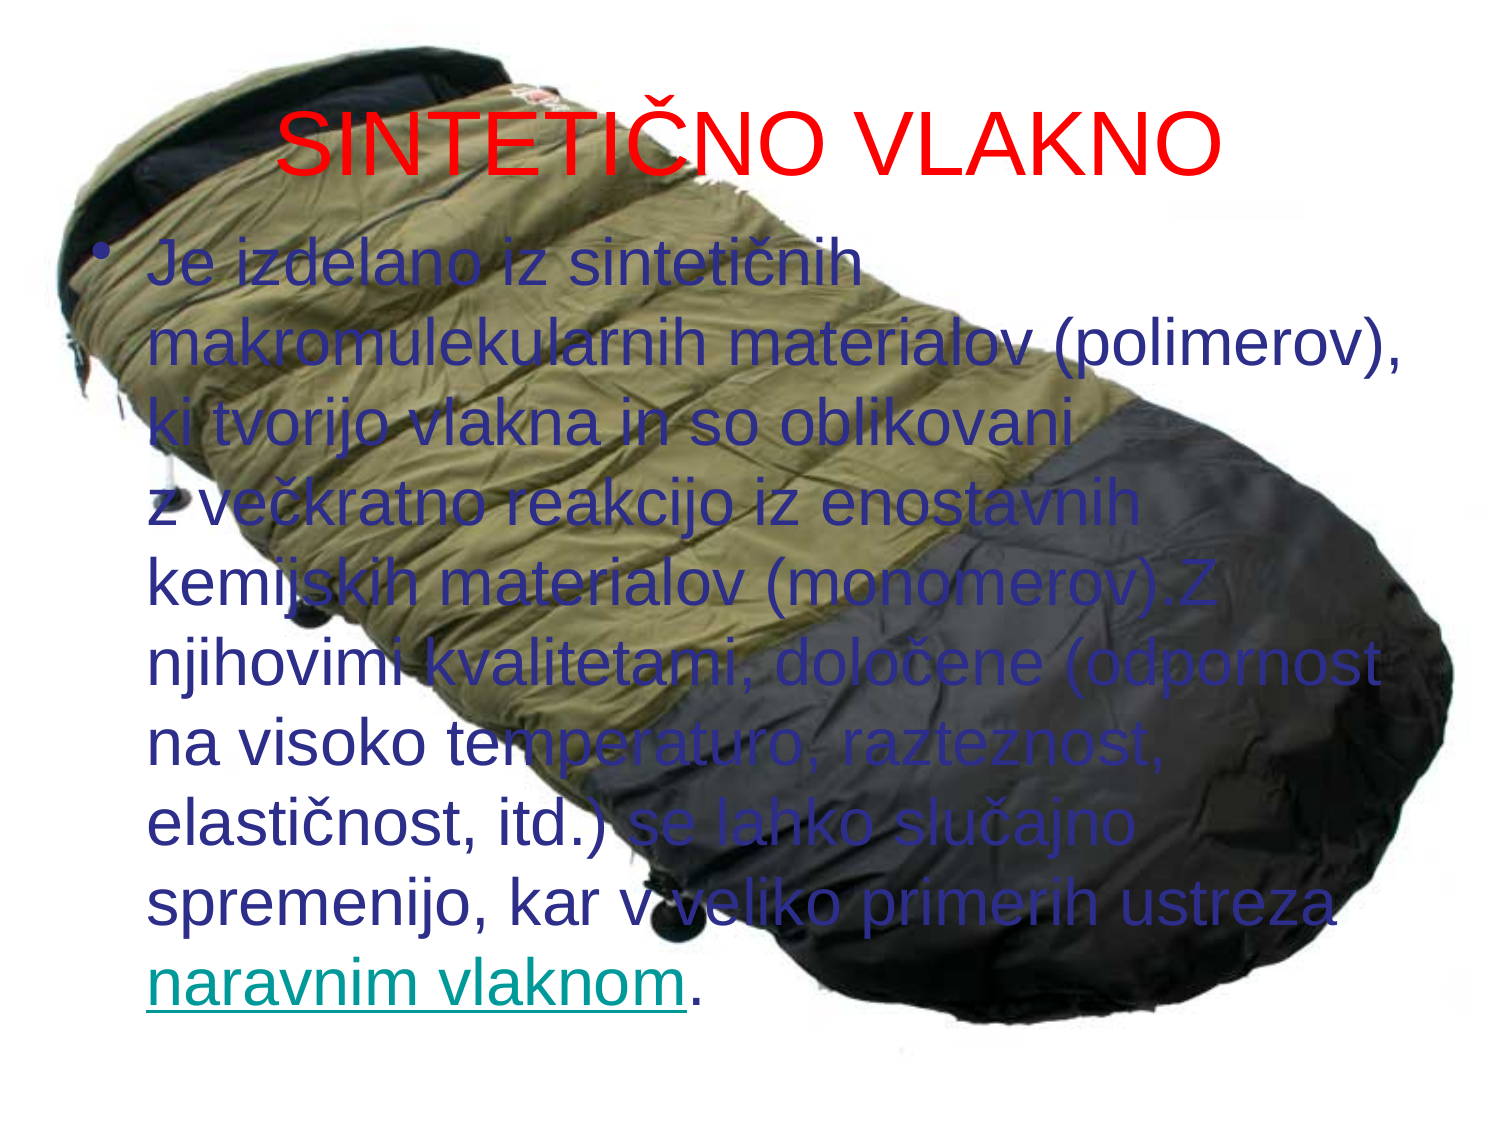

# SINTETIČNO VLAKNO
Je izdelano iz sintetičnih makromulekularnih materialov (polimerov), ki tvorijo vlakna in so oblikovani z večkratno reakcijo iz enostavnih kemijskih materialov (monomerov).Z njihovimi kvalitetami, določene (odpornost na visoko temperaturo, razteznost, elastičnost, itd.) se lahko slučajno spremenijo, kar v veliko primerih ustreza naravnim vlaknom.